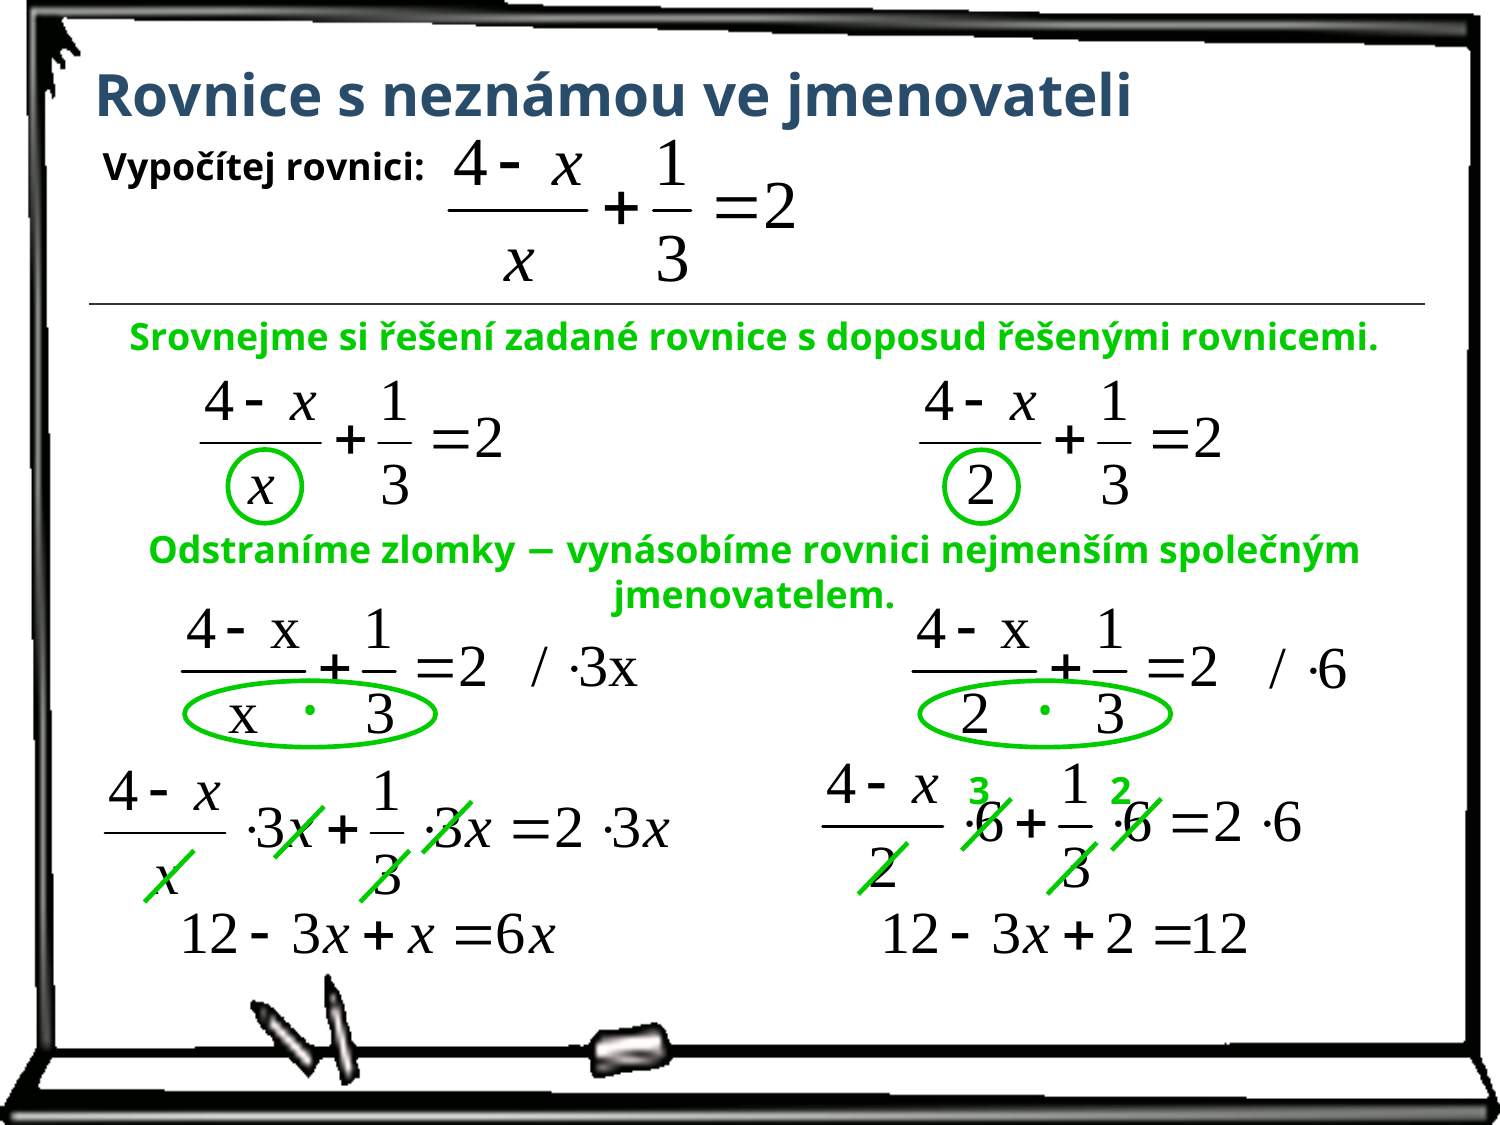

Rovnice s neznámou ve jmenovateli
Vypočítej rovnici:
Srovnejme si řešení zadané rovnice s doposud řešenými rovnicemi.
Odstraníme zlomky − vynásobíme rovnici nejmenším společným jmenovatelem.
.
.
3
2